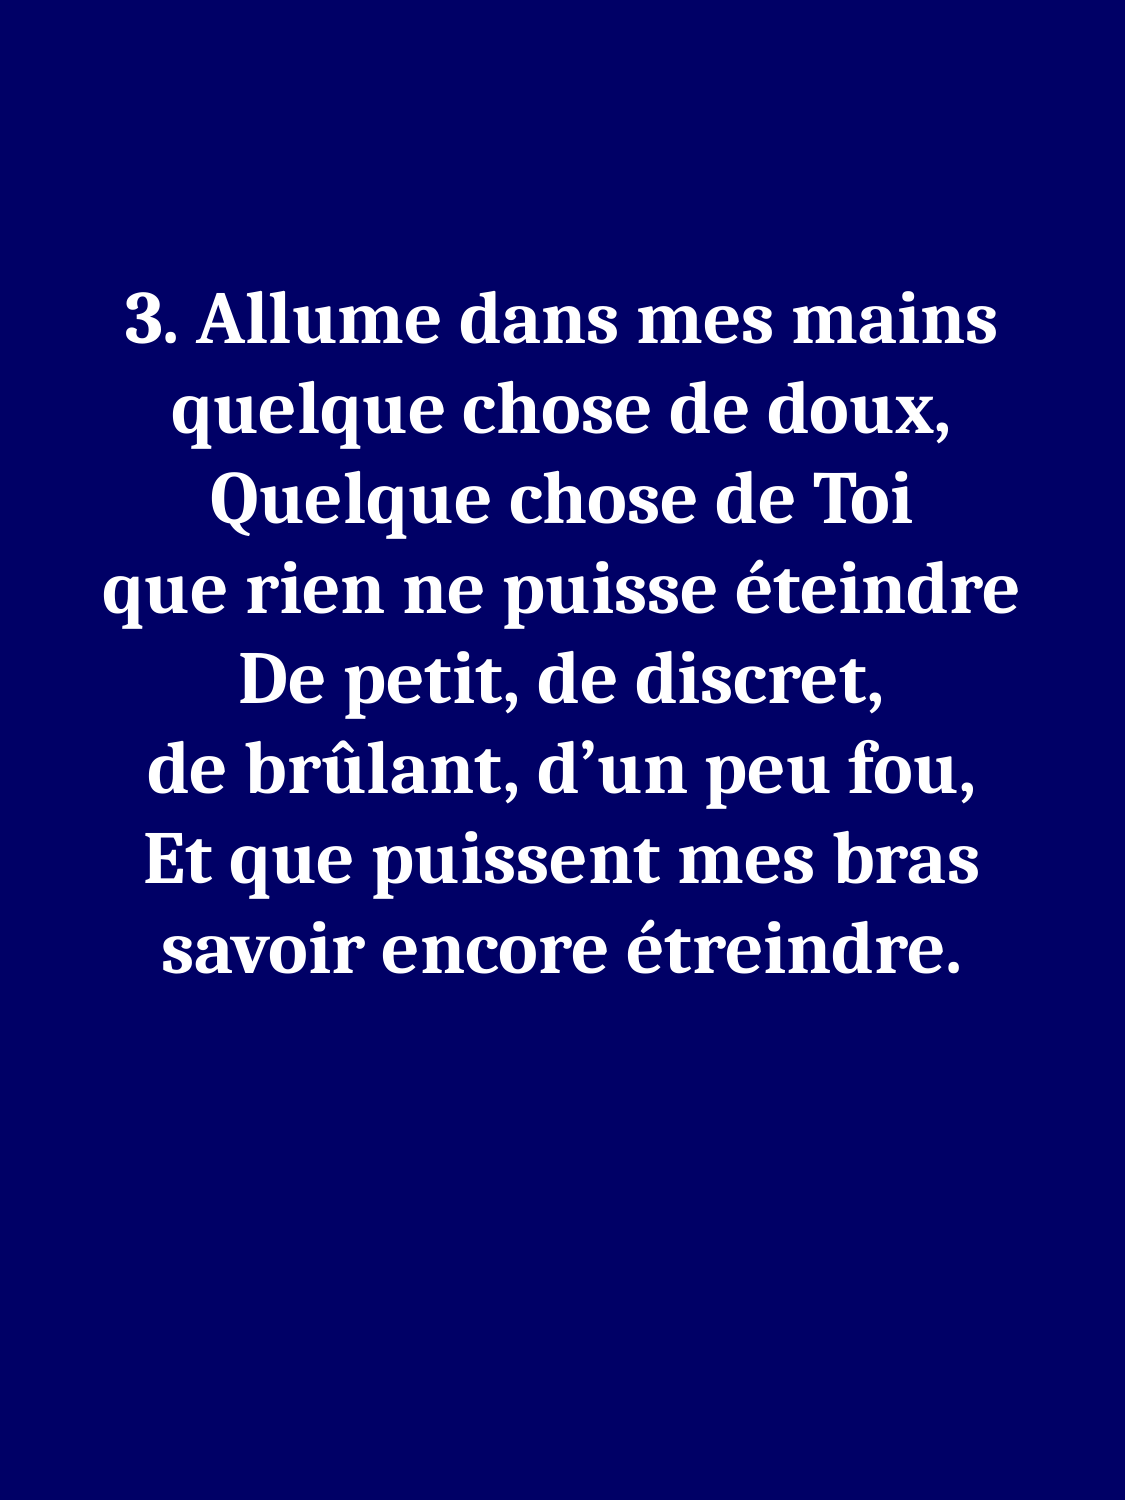

3. Allume dans mes mains
quelque chose de doux,
Quelque chose de Toi
que rien ne puisse éteindre
De petit, de discret,
de brûlant, d’un peu fou,
Et que puissent mes bras
savoir encore étreindre.